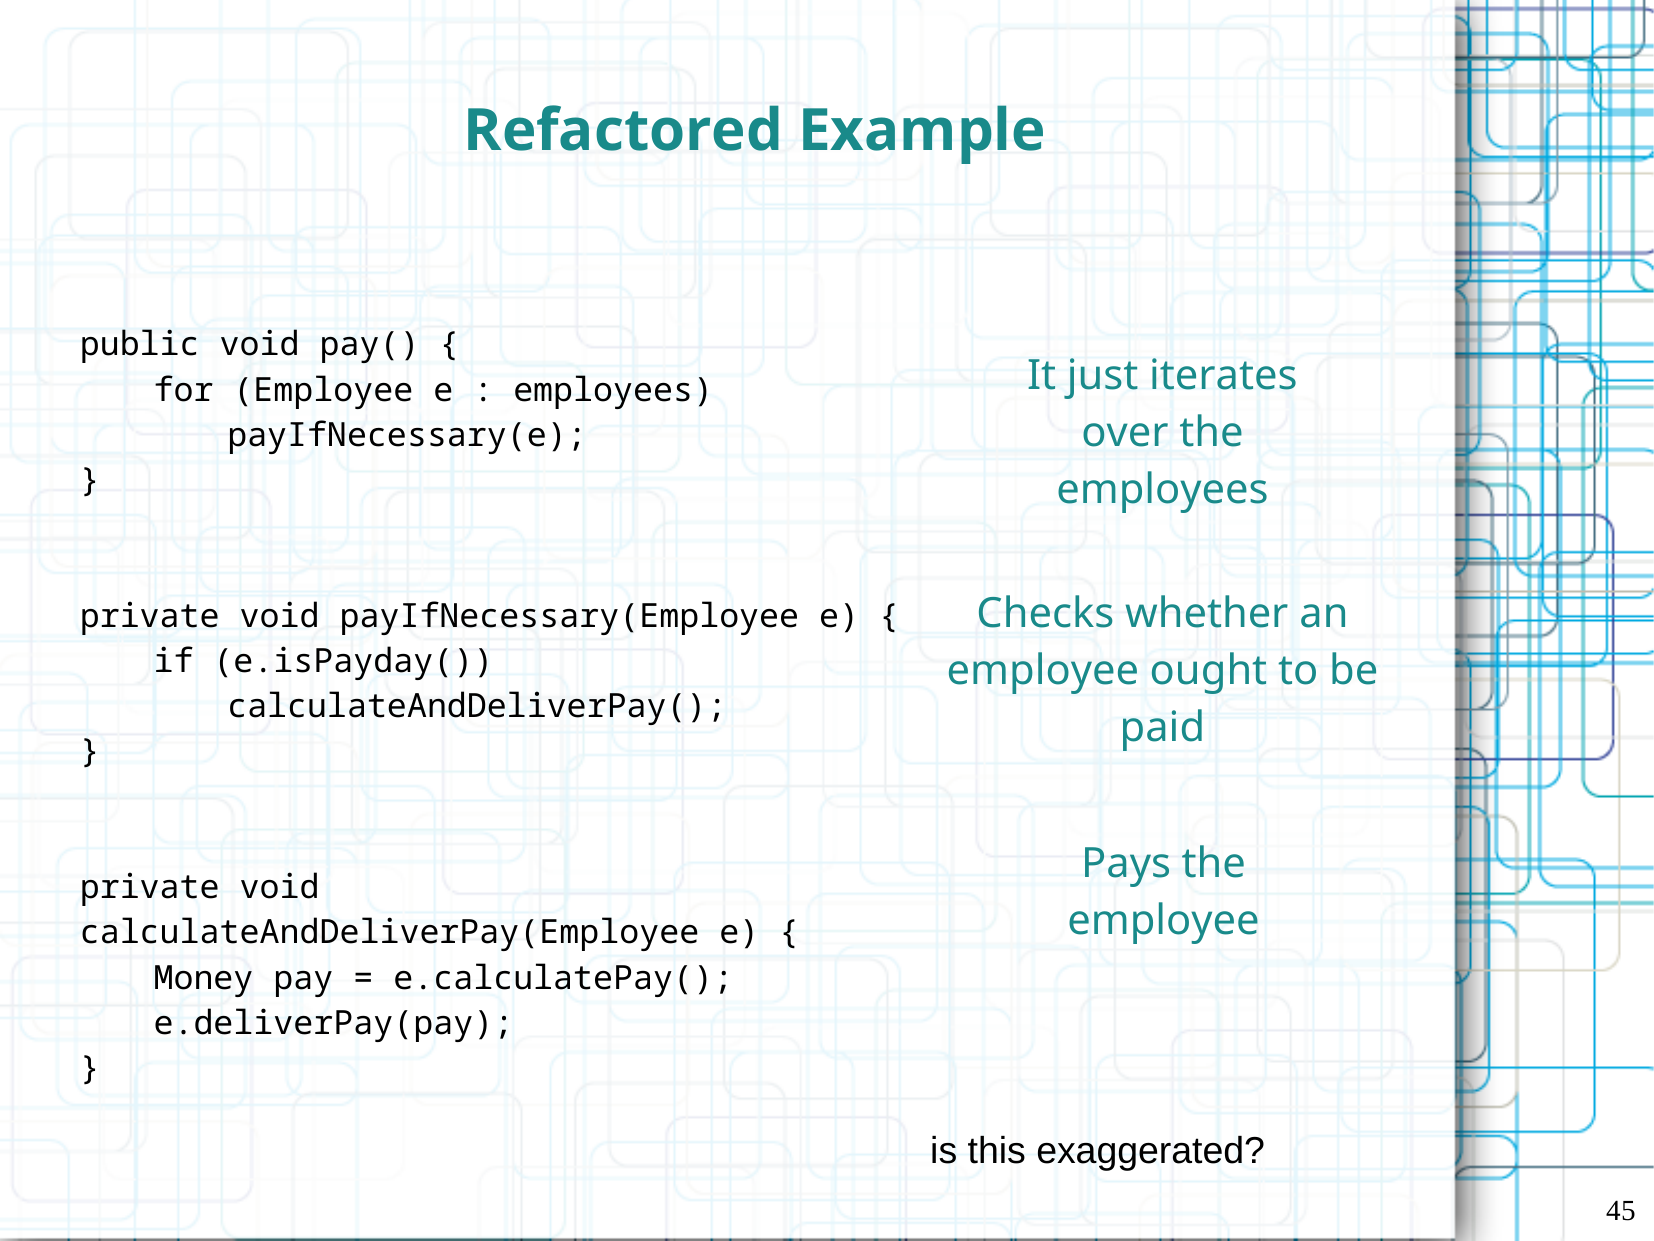

Refactored Example
public void pay() {
	for (Employee e : employees)
		payIfNecessary(e);
}
private void payIfNecessary(Employee e) {
	if (e.isPayday())
		calculateAndDeliverPay();
}
private void calculateAndDeliverPay(Employee e) {
	Money pay = e.calculatePay();
	e.deliverPay(pay);
}
It just iterates over the employees
Checks whether an employee ought to be paid
Pays the employee
is this exaggerated?
45